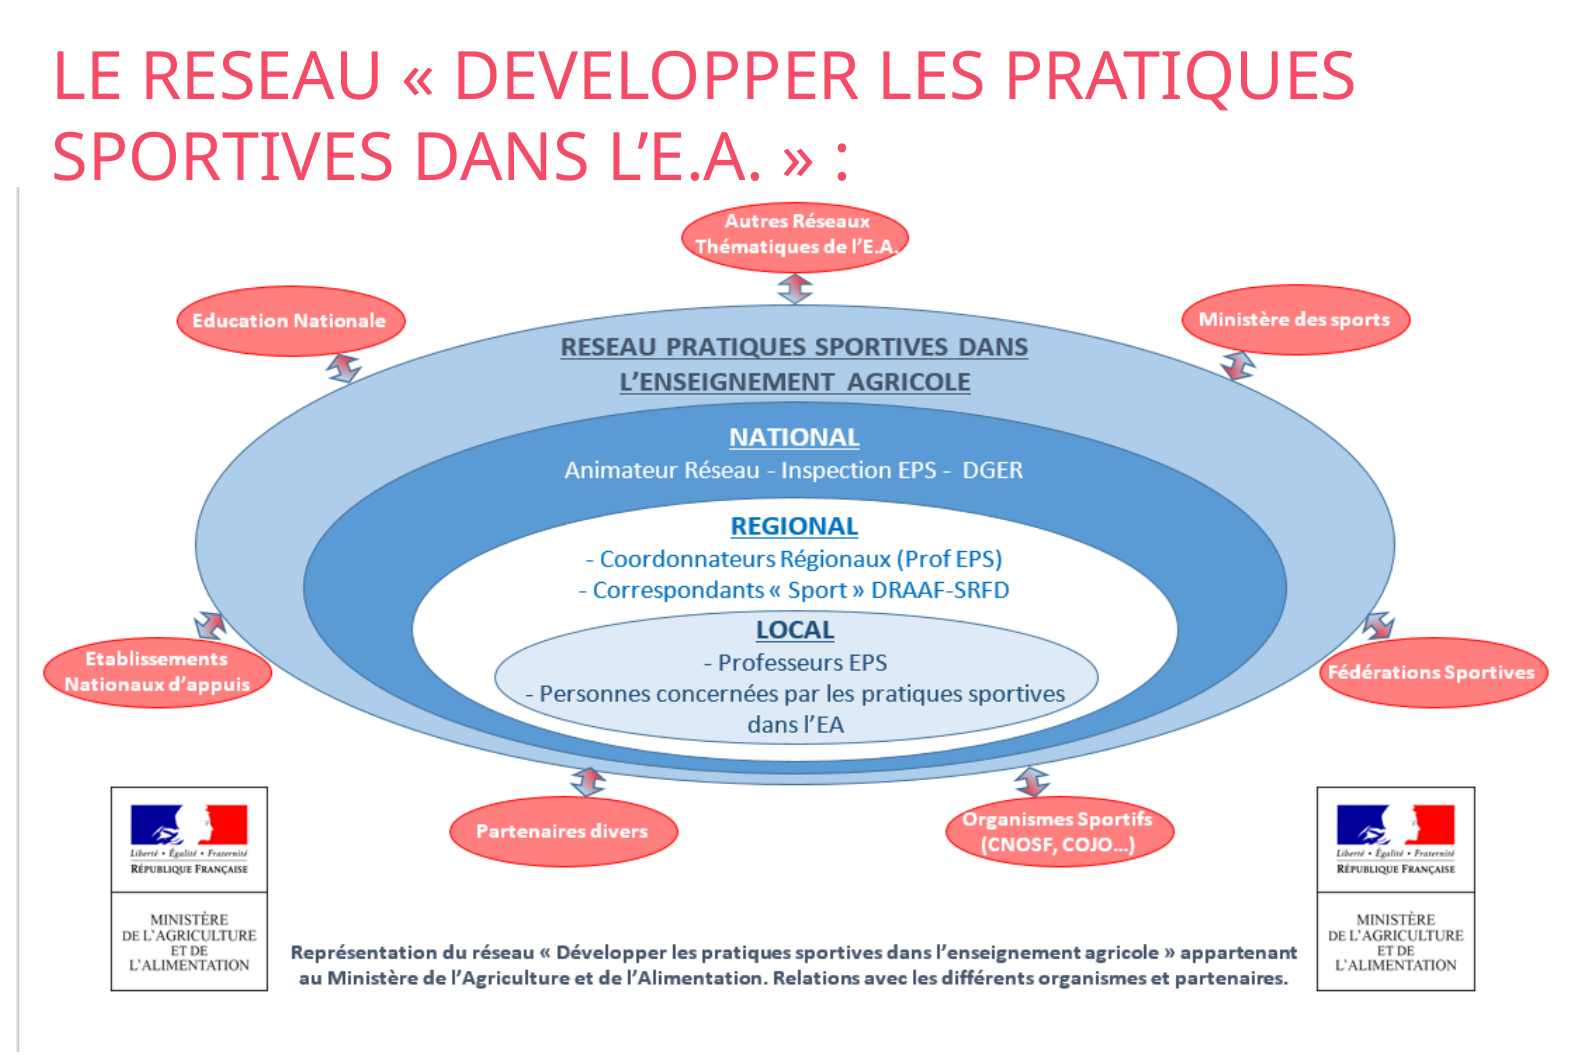

# LE RESEAU « DEVELOPPER LES PRATIQUES SPORTIVES DANS L’E.A. » :